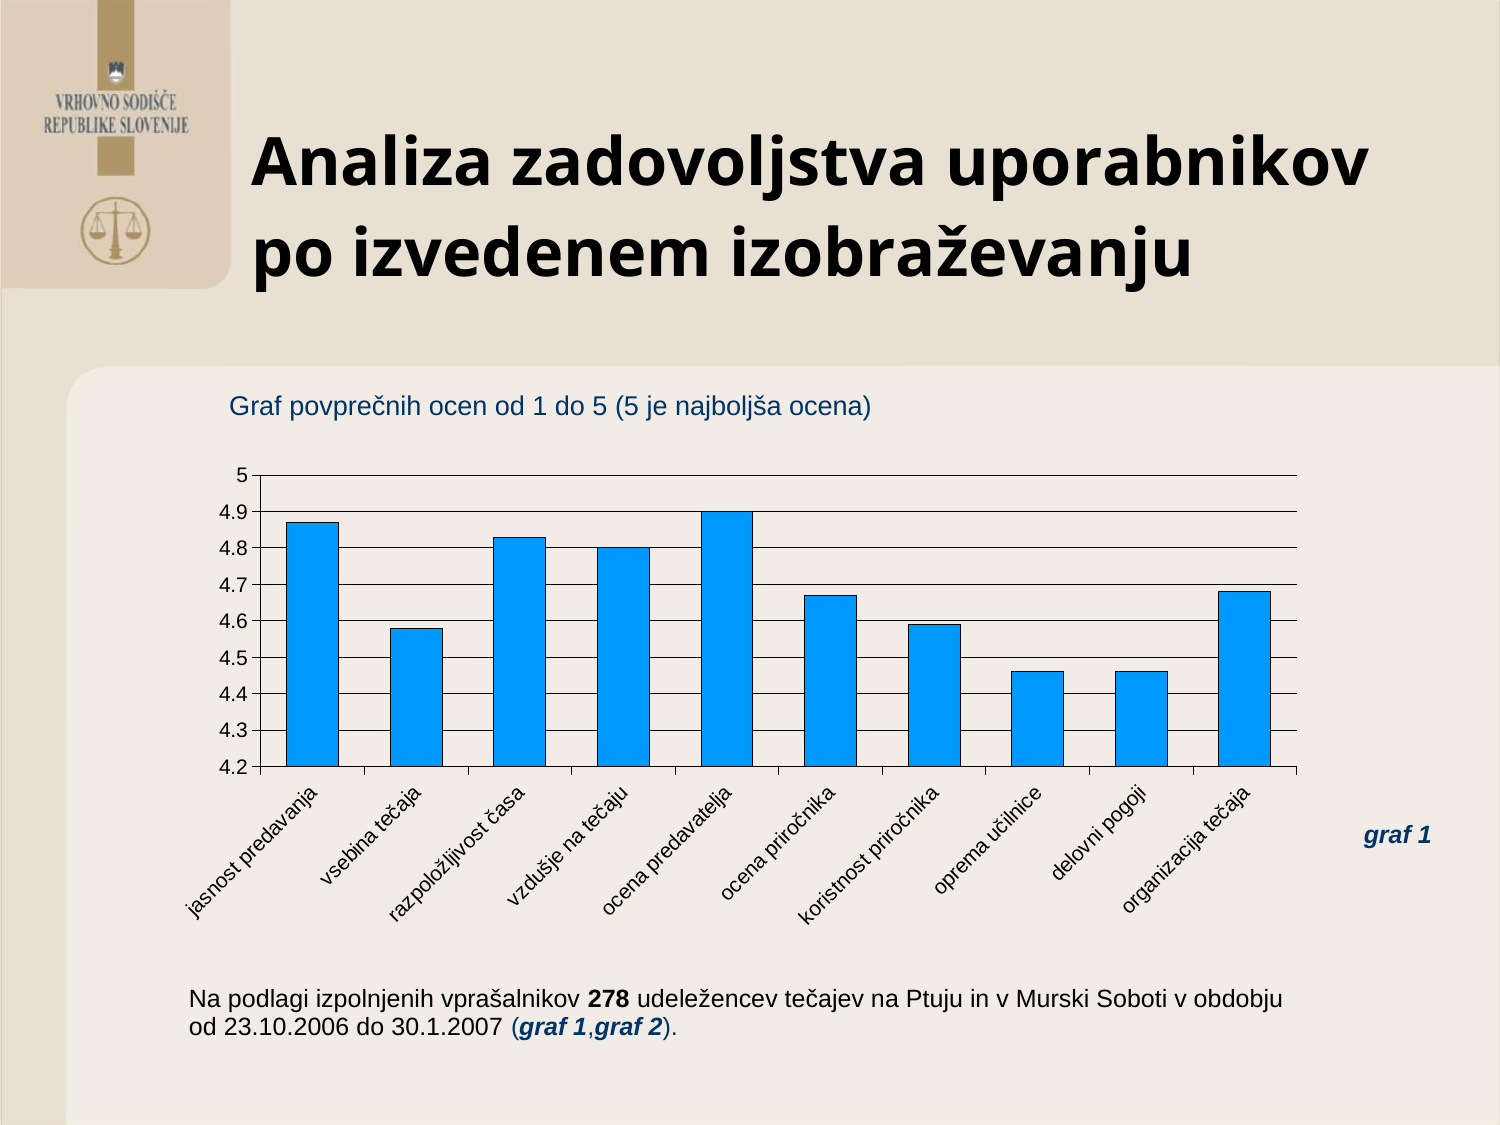

Analiza zadovoljstva uporabnikov
po izvedenem izobraževanju
### Chart
| Category | Column 1 |
|---|---|
| jasnost predavanja | 4.87 |
| vsebina tečaja | 4.58 |
| razpoložljivost časa | 4.83 |
| vzdušje na tečaju | 4.8 |
| ocena predavatelja | 4.9 |
| ocena priročnika | 4.67 |
| koristnost priročnika | 4.59 |
| oprema učilnice | 4.46 |
| delovni pogoji | 4.46 |
| organizacija tečaja | 4.68 |Graf povprečnih ocen od 1 do 5 (5 je najboljša ocena)
graf 1
Na podlagi izpolnjenih vprašalnikov 278 udeležencev tečajev na Ptuju in v Murski Soboti v obdobju od 23.10.2006 do 30.1.2007 (graf 1,graf 2).